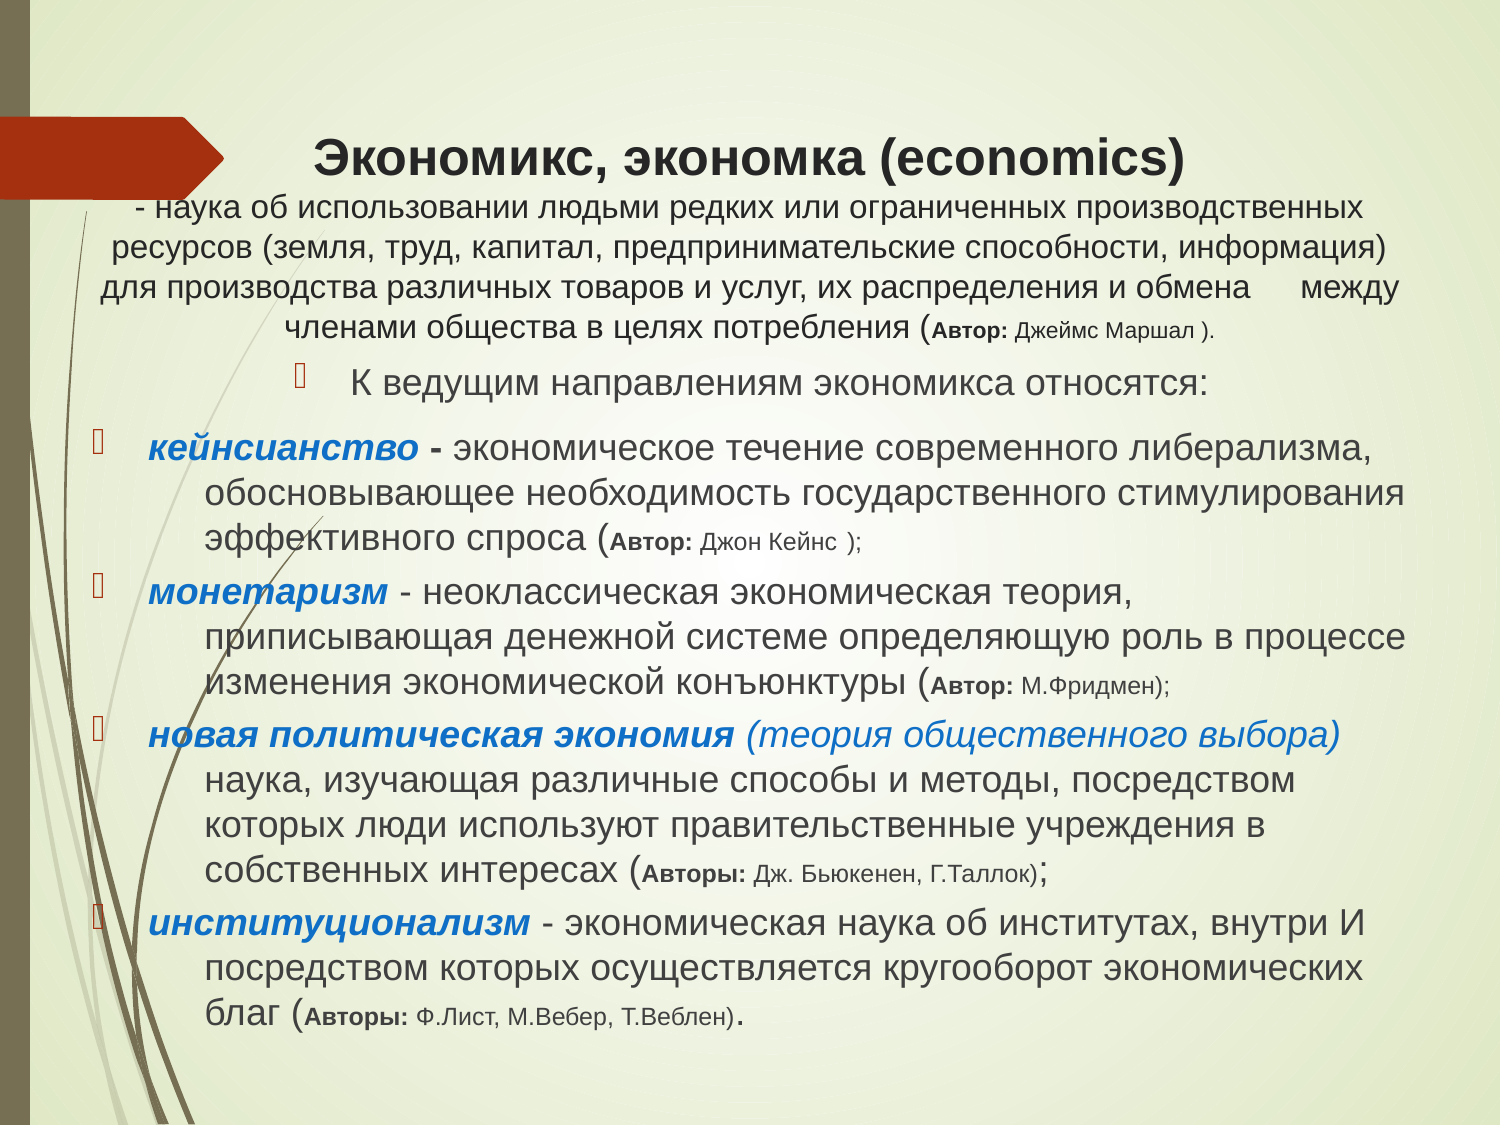

# Экономикс, экономка (economics) - наука об использовании людьми редких или ограниченных производственных ресурсов (земля, труд, капитал, предпринимательские способности, информация) для производства различных товаров и услуг, их распределения и обмена	между членами общества в целях потребления (Автор: Джеймс Маршал ).
К ведущим направлениям экономикса относятся:
кейнсианство - экономическое течение современного либерализма, обосновывающее необходимость государственного стимулирования эффективного спроса (Автор: Джон Кейнс );
монетаризм - неоклассическая экономическая теория, приписывающая денежной системе определяющую роль в процессе изменения экономической конъюнктуры (Автор: М.Фридмен);
новая политическая экономия (теория общественного выбора)­наука, изучающая различные способы и методы, посредством которых люди используют правительственные учреждения в собственных интересах (Авторы: Дж. Бьюкенен, Г.Таллок);
институционалuзм - экономическая наука об институтах, внутри И посредством которых осуществляется кругооборот экономических благ (Авторы: Ф.Лист, М.Вебер, Т.Веблен).